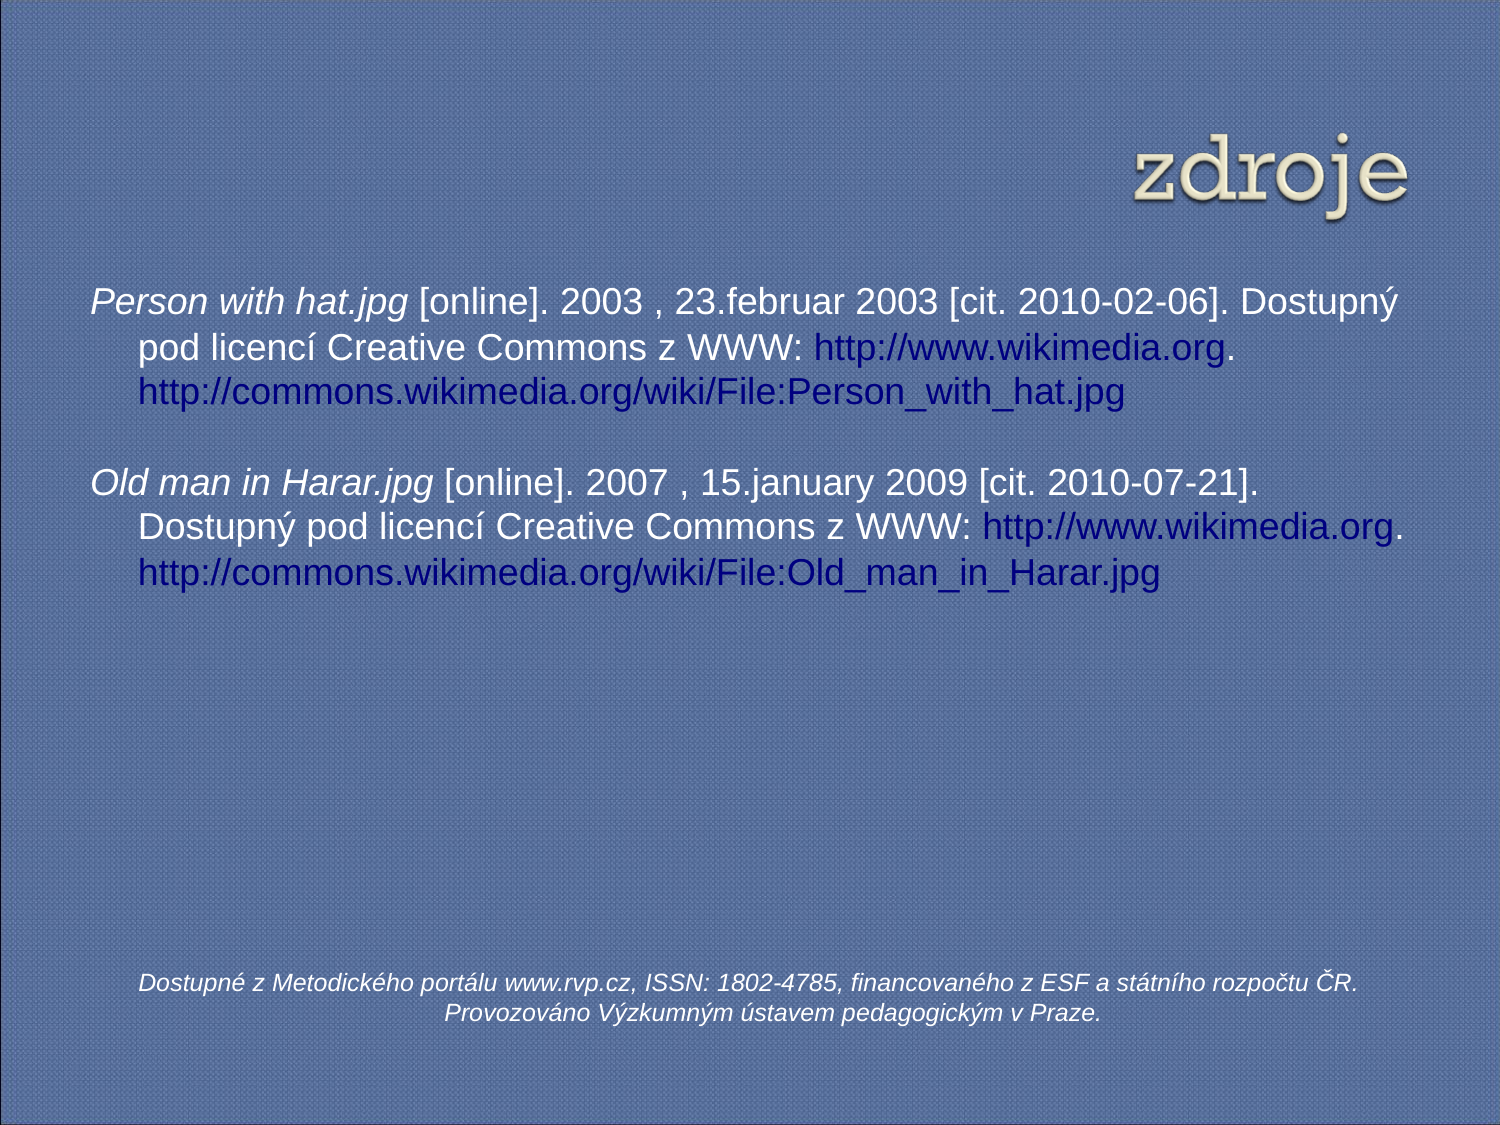

# Person with hat.jpg [online]. 2003 , 23.februar 2003 [cit. 2010-02-06]. Dostupný pod licencí Creative Commons z WWW: http://www.wikimedia.org. http://commons.wikimedia.org/wiki/File:Person_with_hat.jpg
Old man in Harar.jpg [online]. 2007 , 15.january 2009 [cit. 2010-07-21]. Dostupný pod licencí Creative Commons z WWW: http://www.wikimedia.org.
http://commons.wikimedia.org/wiki/File:Old_man_in_Harar.jpg
Dostupné z Metodického portálu www.rvp.cz, ISSN: 1802-4785, financovaného z ESF a státního rozpočtu ČR. Provozováno Výzkumným ústavem pedagogickým v Praze.